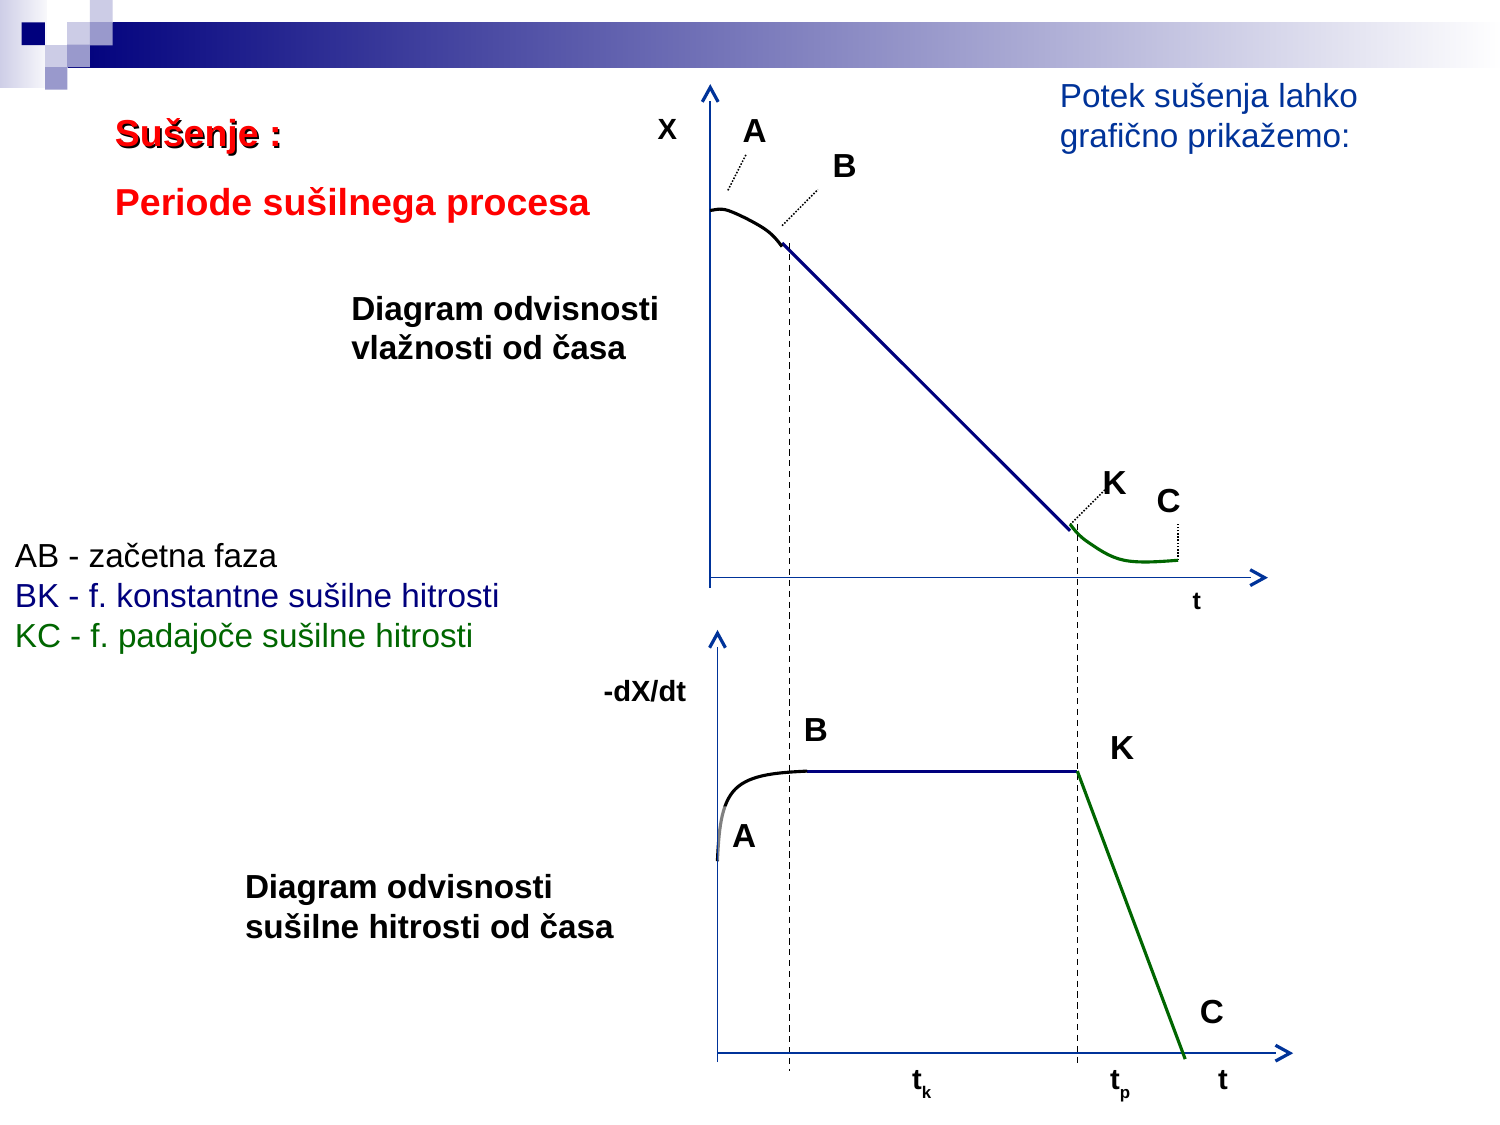

Potek sušenja lahko grafično prikažemo:
A
X
B
K
C
t
Sušenje :
Periode sušilnega procesa
Diagram odvisnosti vlažnosti od časa
-dX/dt
B
K
A
C
tk
tp
t
AB - začetna faza
BK - f. konstantne sušilne hitrosti
KC - f. padajoče sušilne hitrosti
Diagram odvisnosti sušilne hitrosti od časa